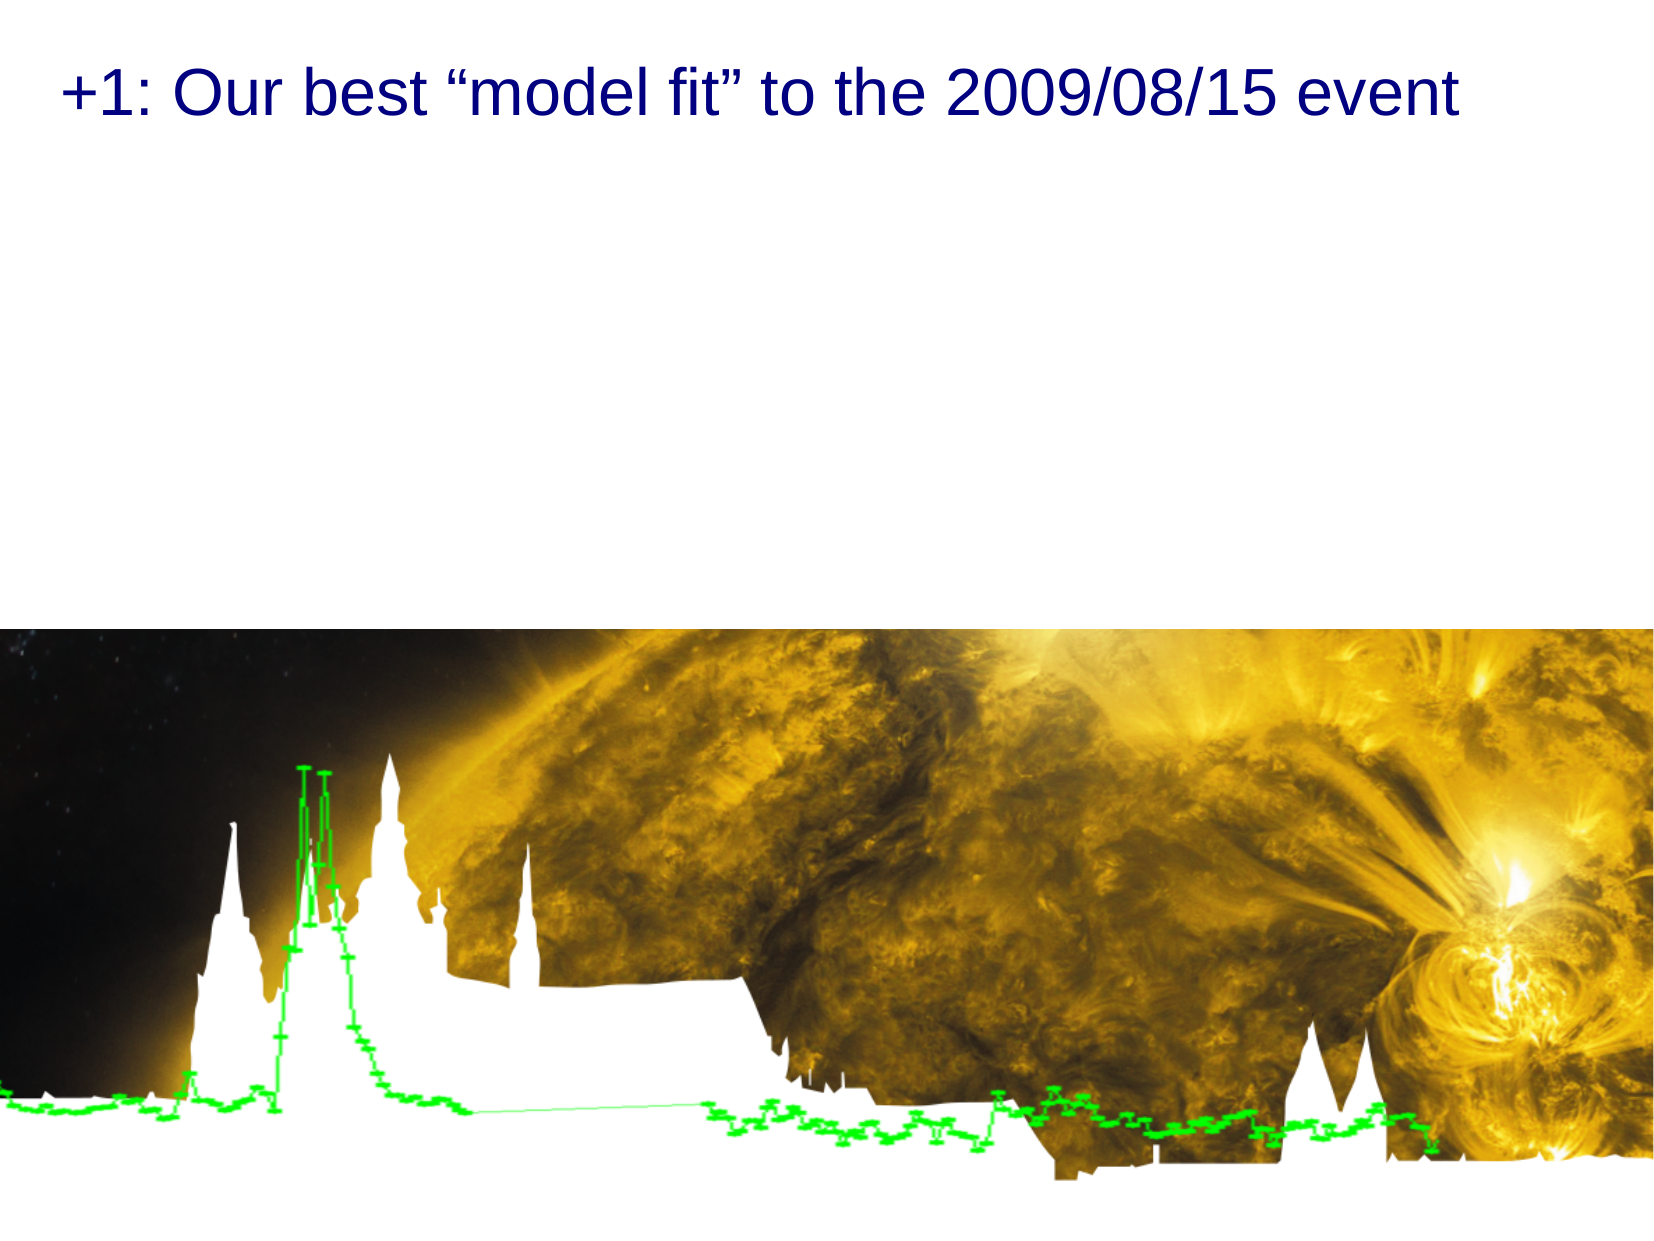

+1: Our best “model fit” to the 2009/08/15 event